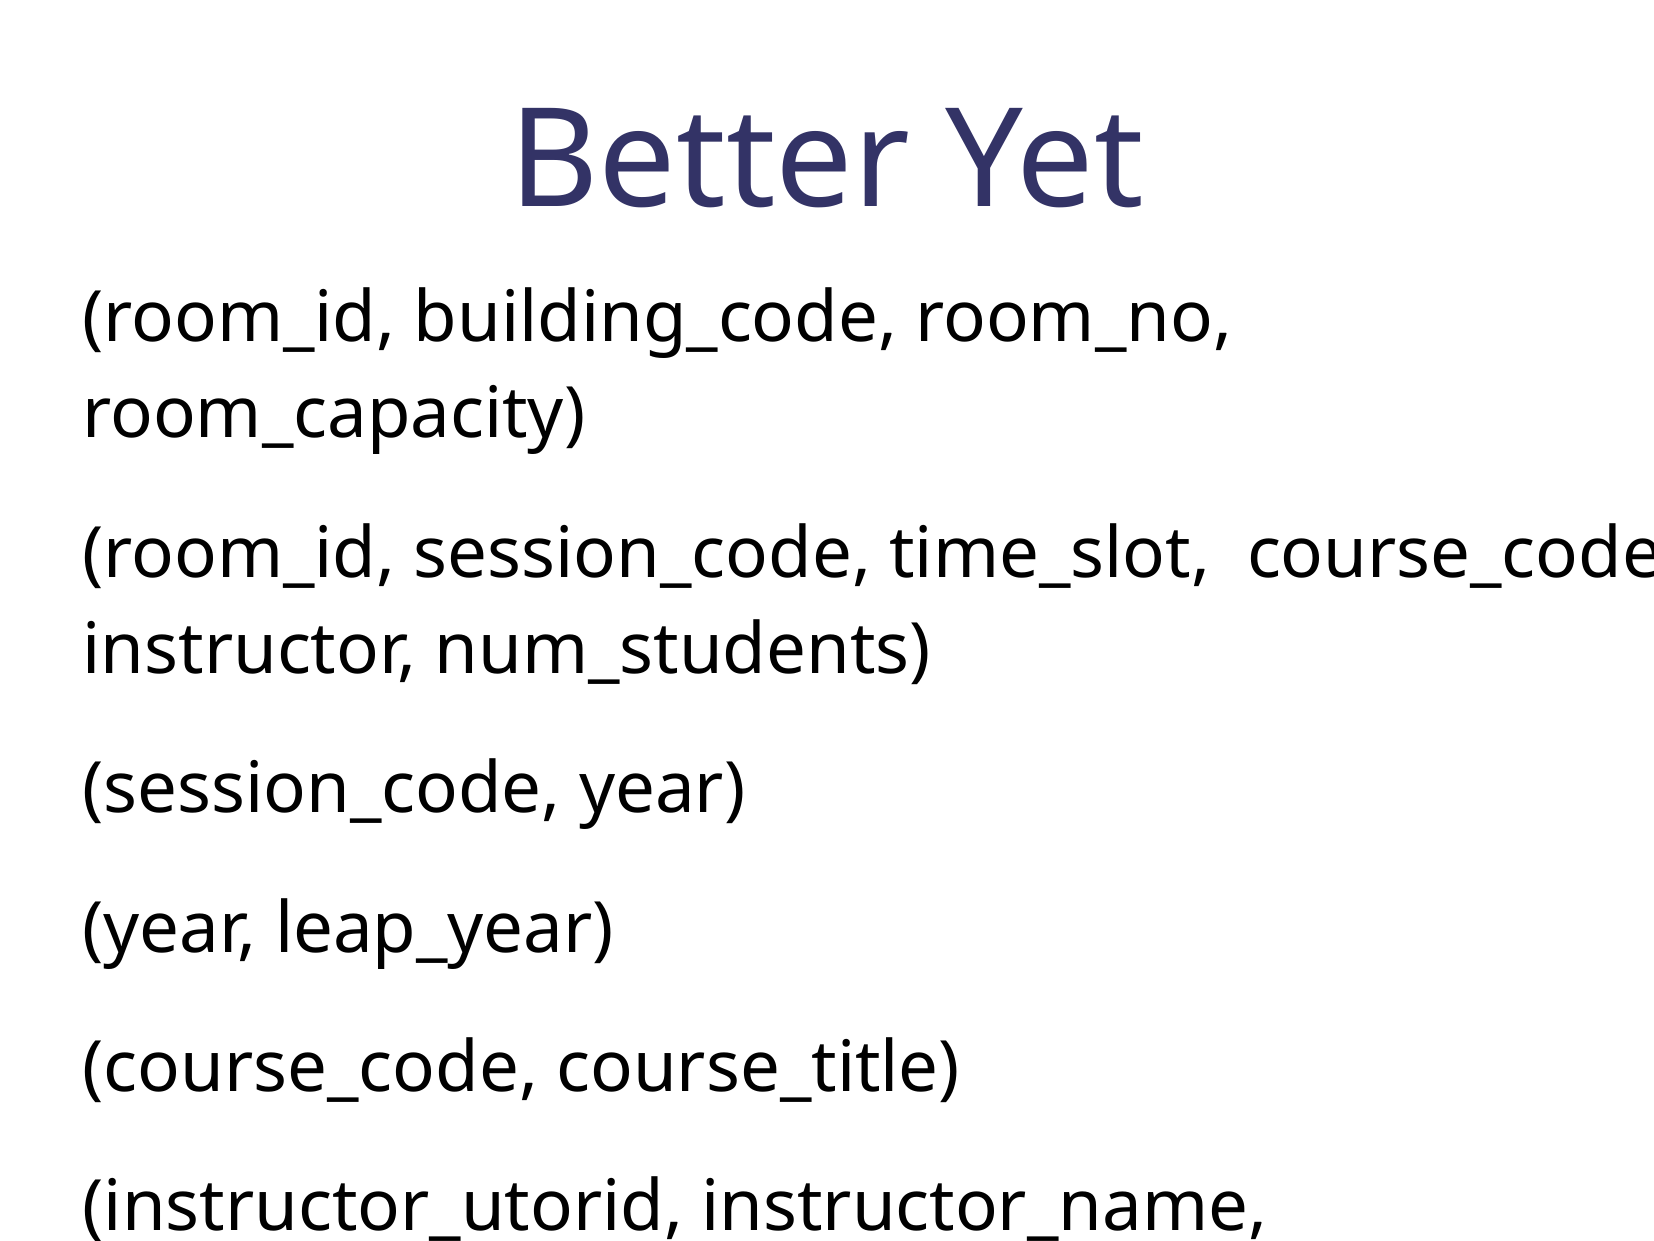

# Better Yet
(room_id, building_code, room_no, room_capacity)
(room_id, session_code, time_slot, course_code, instructor, num_students)
(session_code, year)
(year, leap_year)
(course_code, course_title)
(instructor_utorid, instructor_name,
 instructor_employee_no, instructor_rank)